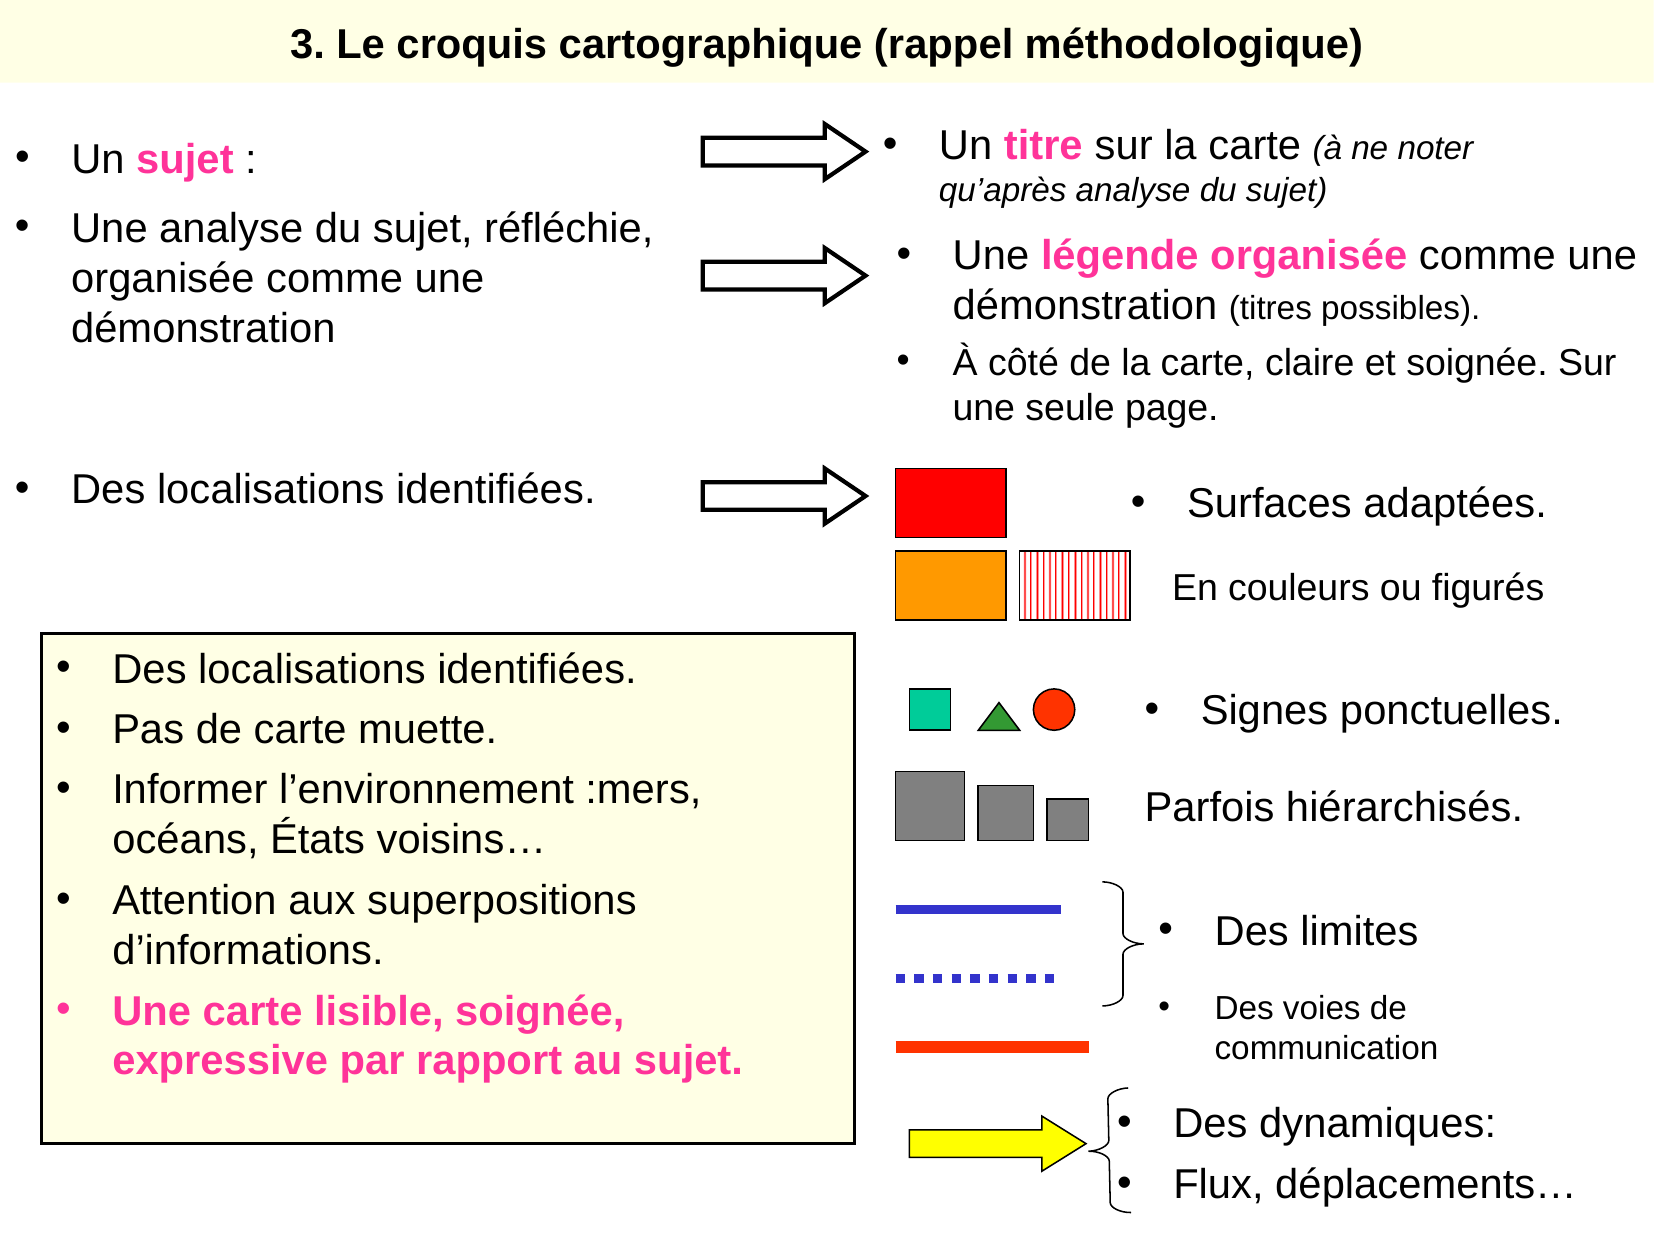

# 3. Le croquis cartographique (rappel méthodologique)
Un titre sur la carte (à ne noter qu’après analyse du sujet)
Un sujet :
Une analyse du sujet, réfléchie, organisée comme une démonstration
Une légende organisée comme une démonstration (titres possibles).
À côté de la carte, claire et soignée. Sur une seule page.
Des localisations identifiées.
Surfaces adaptées.
En couleurs ou figurés
Des localisations identifiées.
Pas de carte muette.
Informer l’environnement :mers, océans, États voisins…
Attention aux superpositions d’informations.
Une carte lisible, soignée, expressive par rapport au sujet.
Signes ponctuelles.
Parfois hiérarchisés.
Des limites
Des voies de communication
Des dynamiques:
Flux, déplacements…